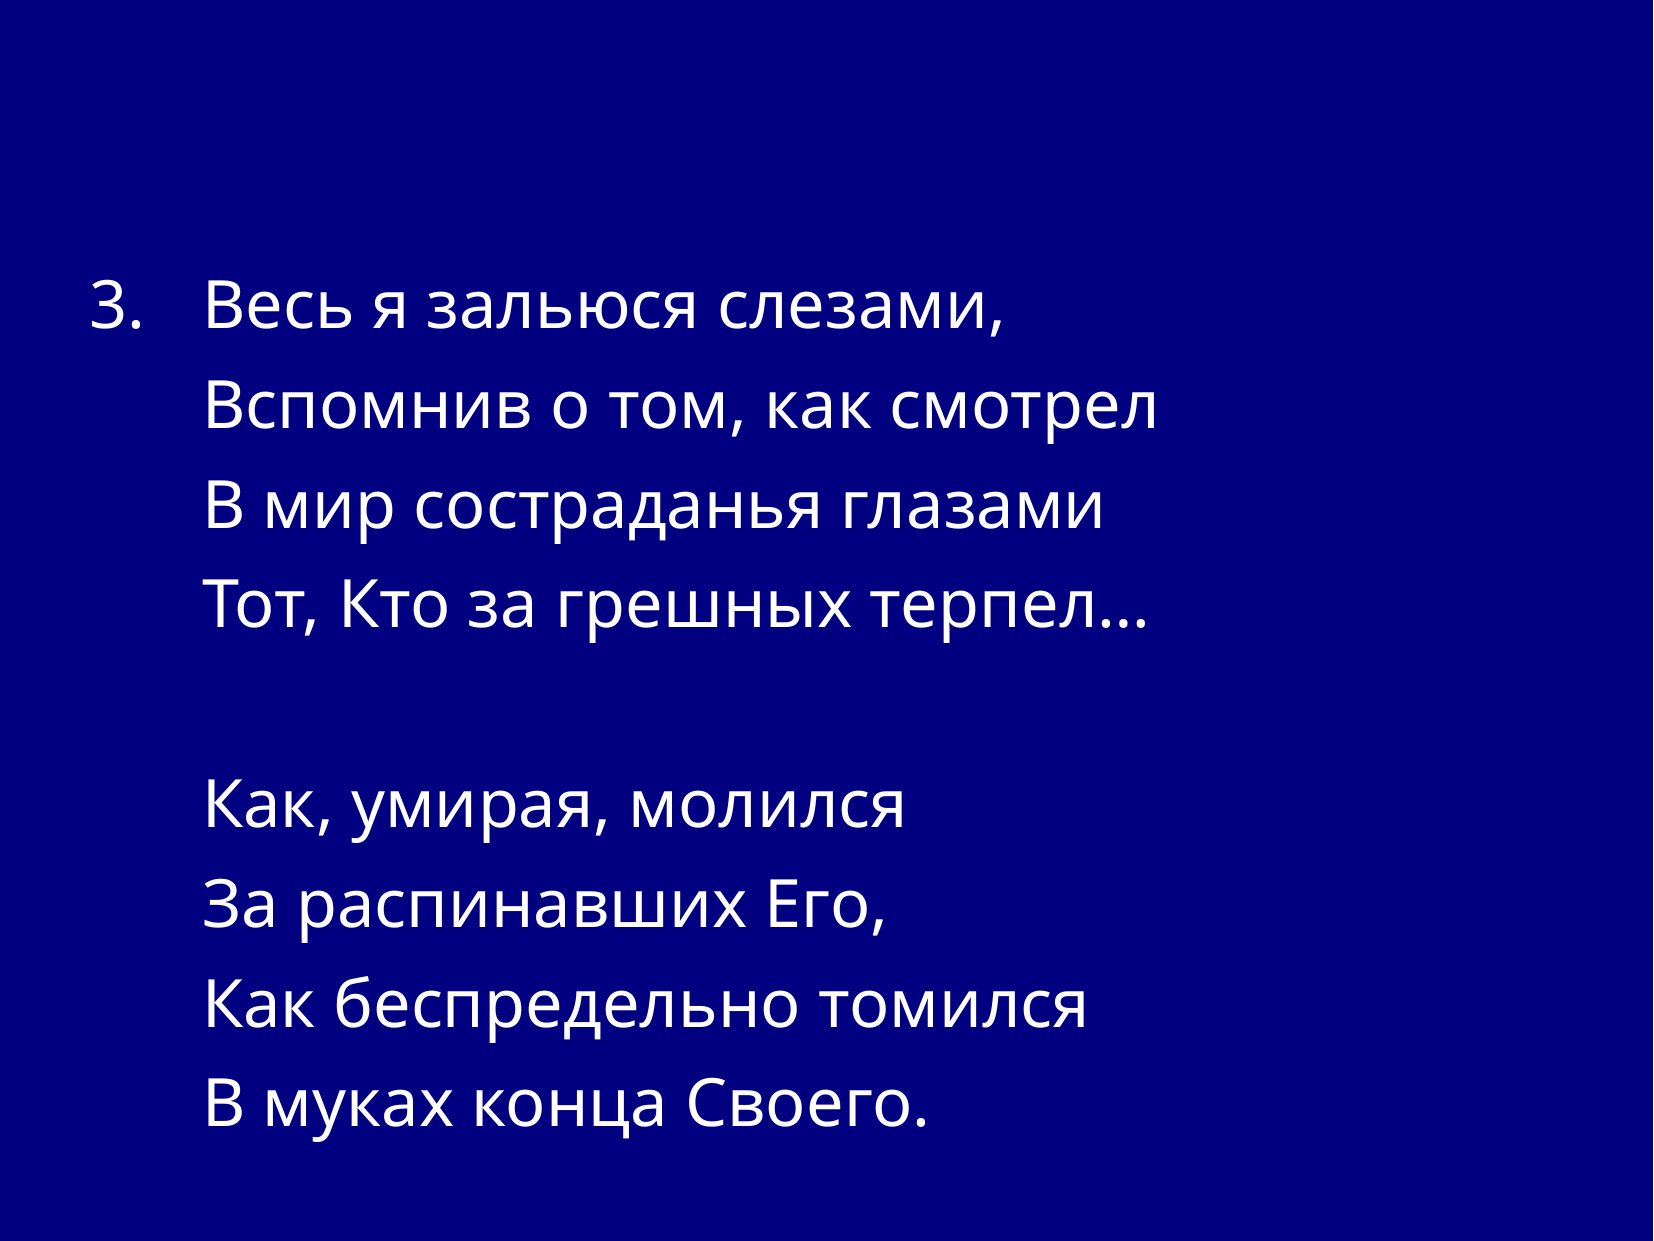

3.	Весь я зальюся слезами,
	Вспомнив о том, как смотрел
	В мир состраданья глазами
	Тот, Кто за грешных терпел…
	Как, умирая, молился
	За распинавших Его,
	Как беспредельно томился
	В муках конца Своего.